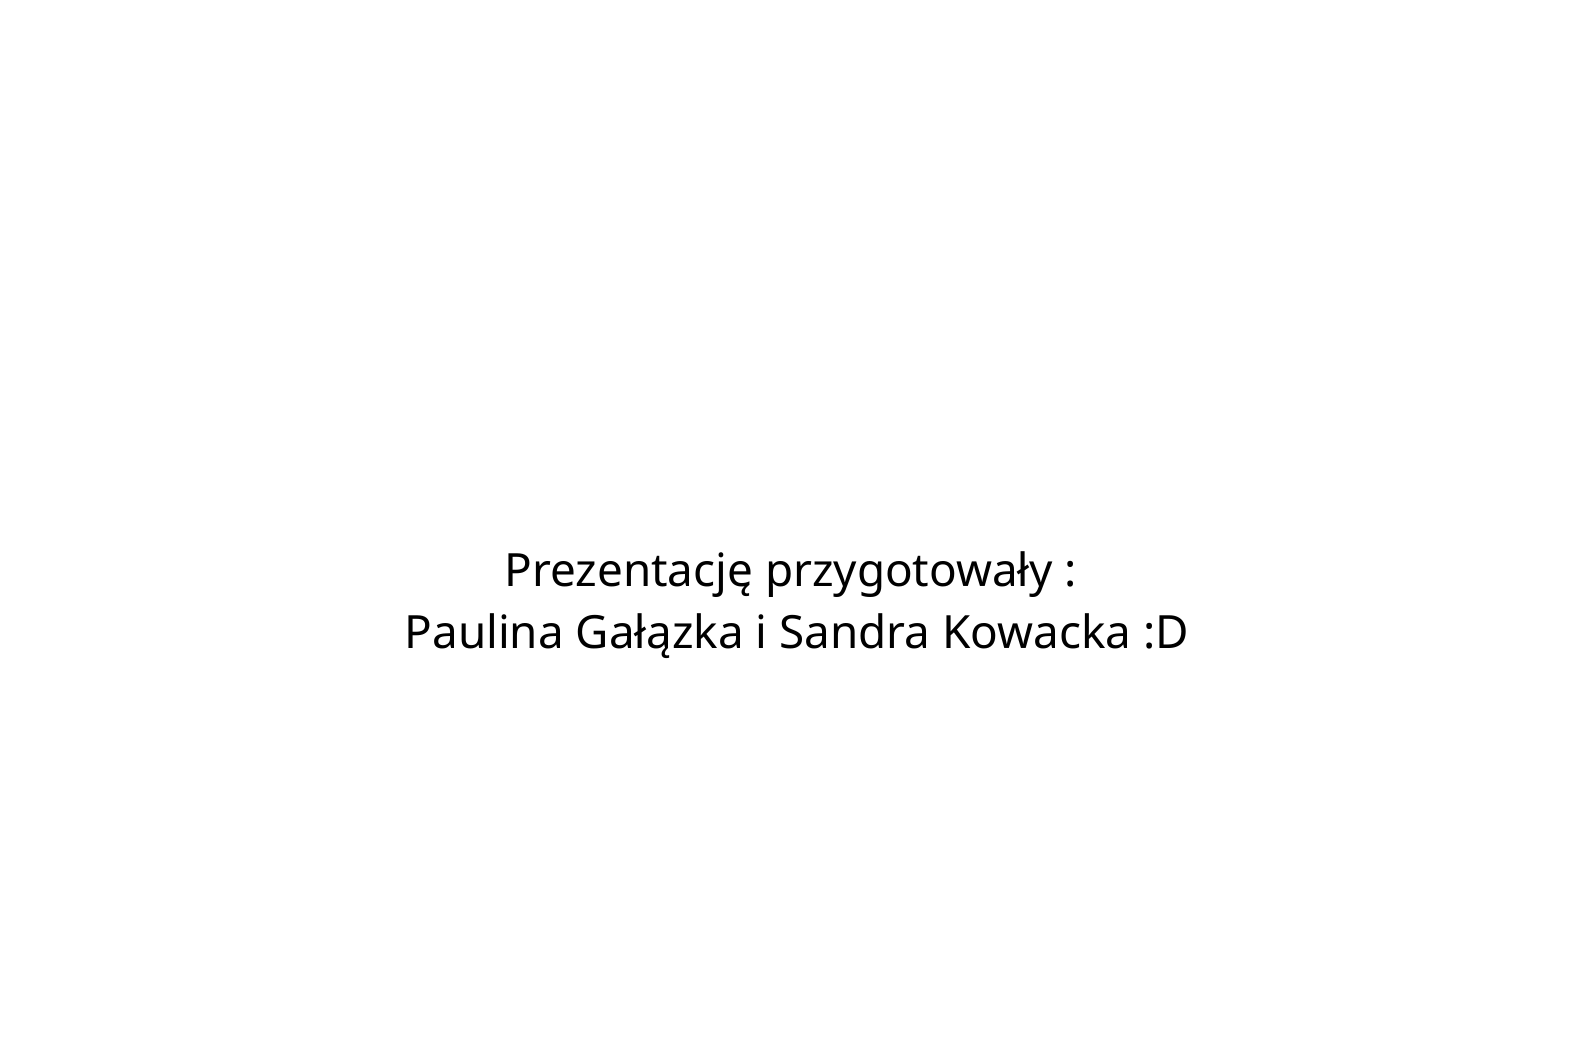

#
Prezentację przygotowały :
Paulina Gałązka i Sandra Kowacka :D